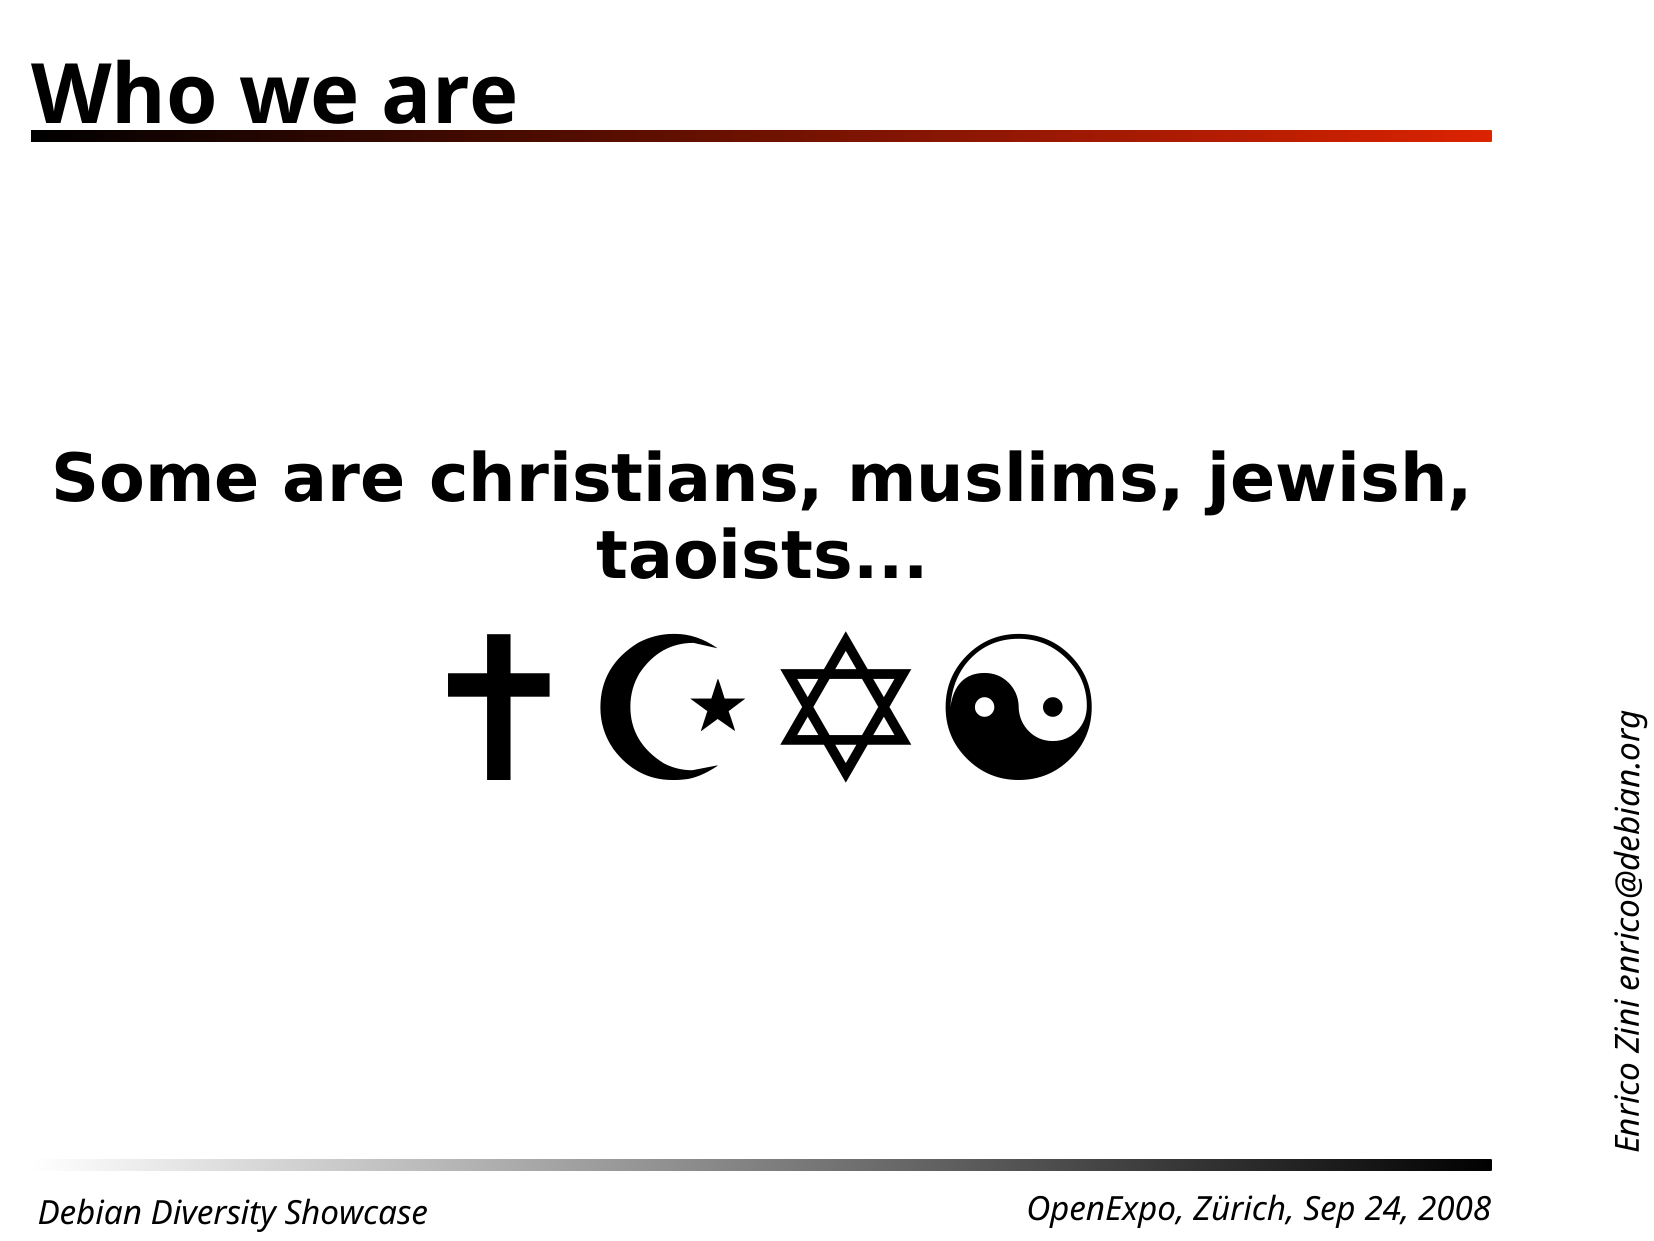

Who we are
Some are christians, muslims, jewish, taoists...
✝☪✡☯